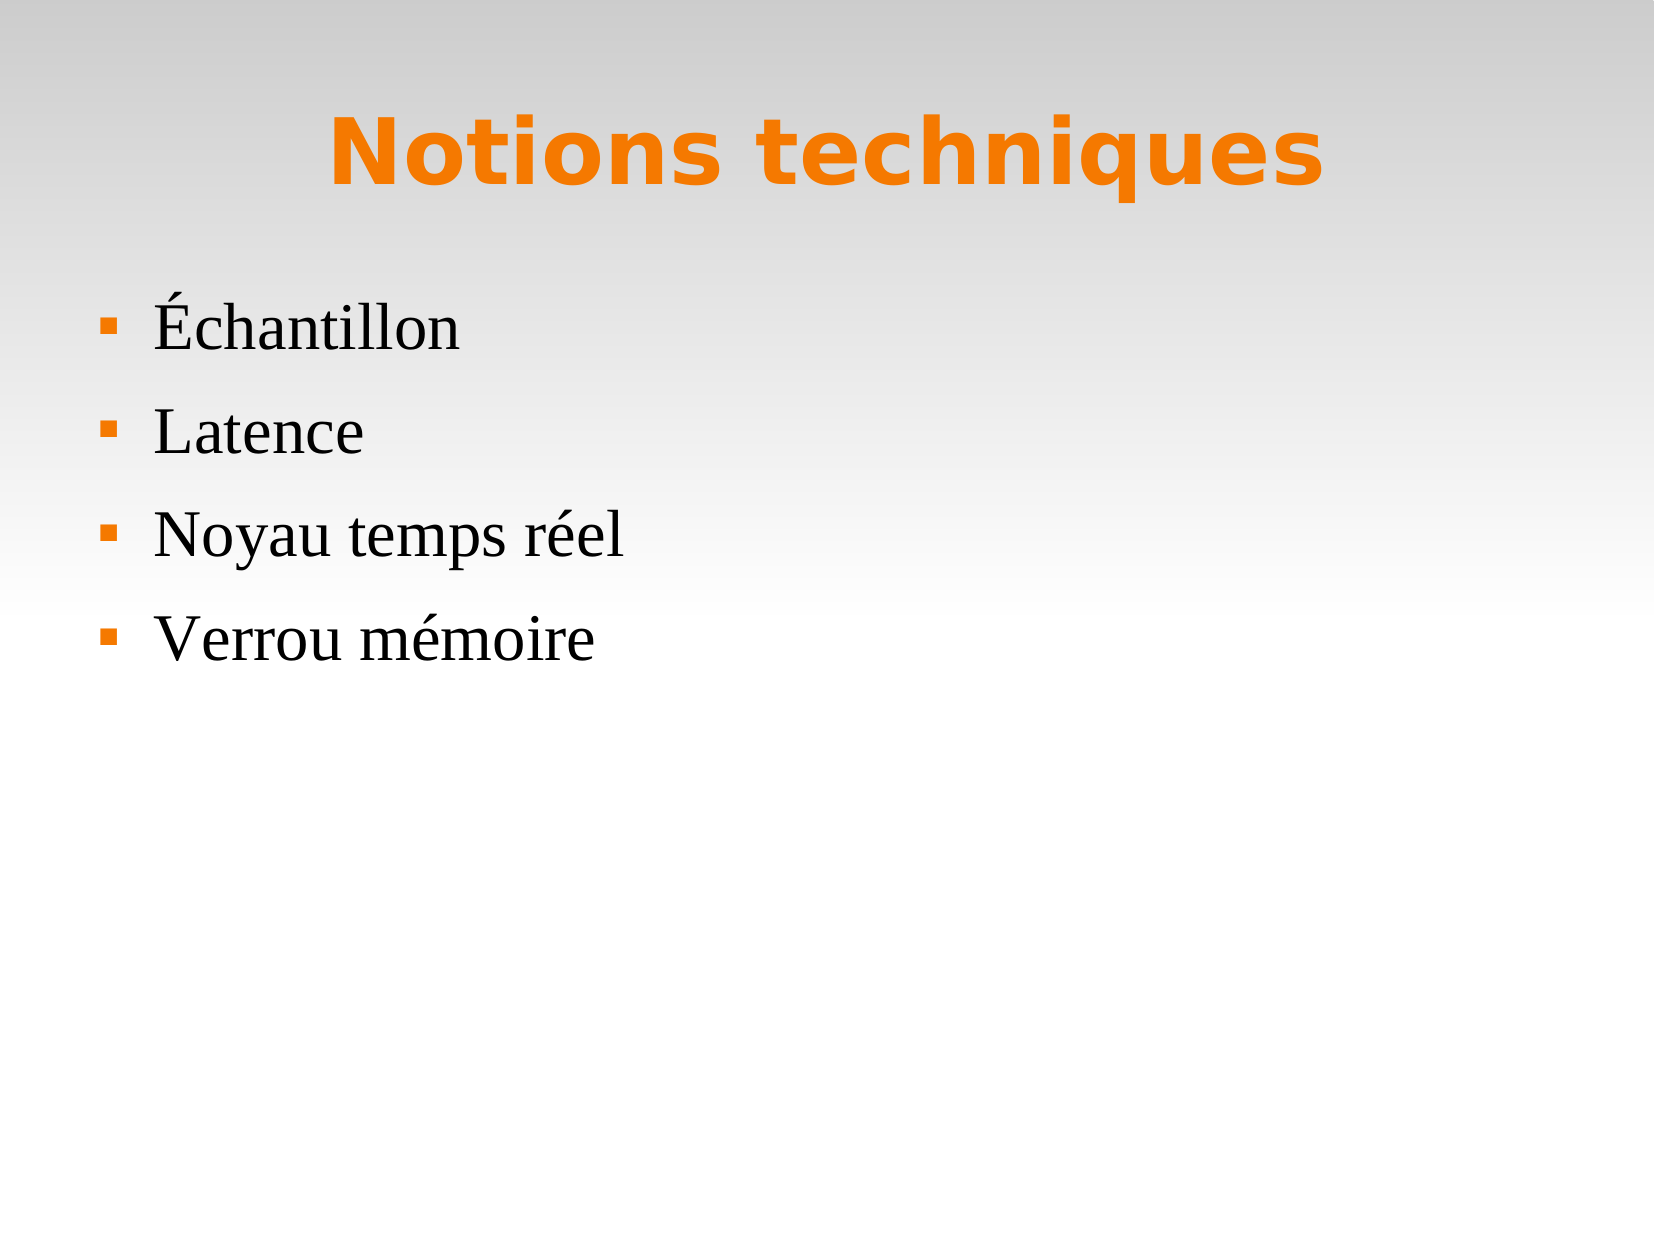

# Notions techniques
Échantillon
Latence
Noyau temps réel
Verrou mémoire